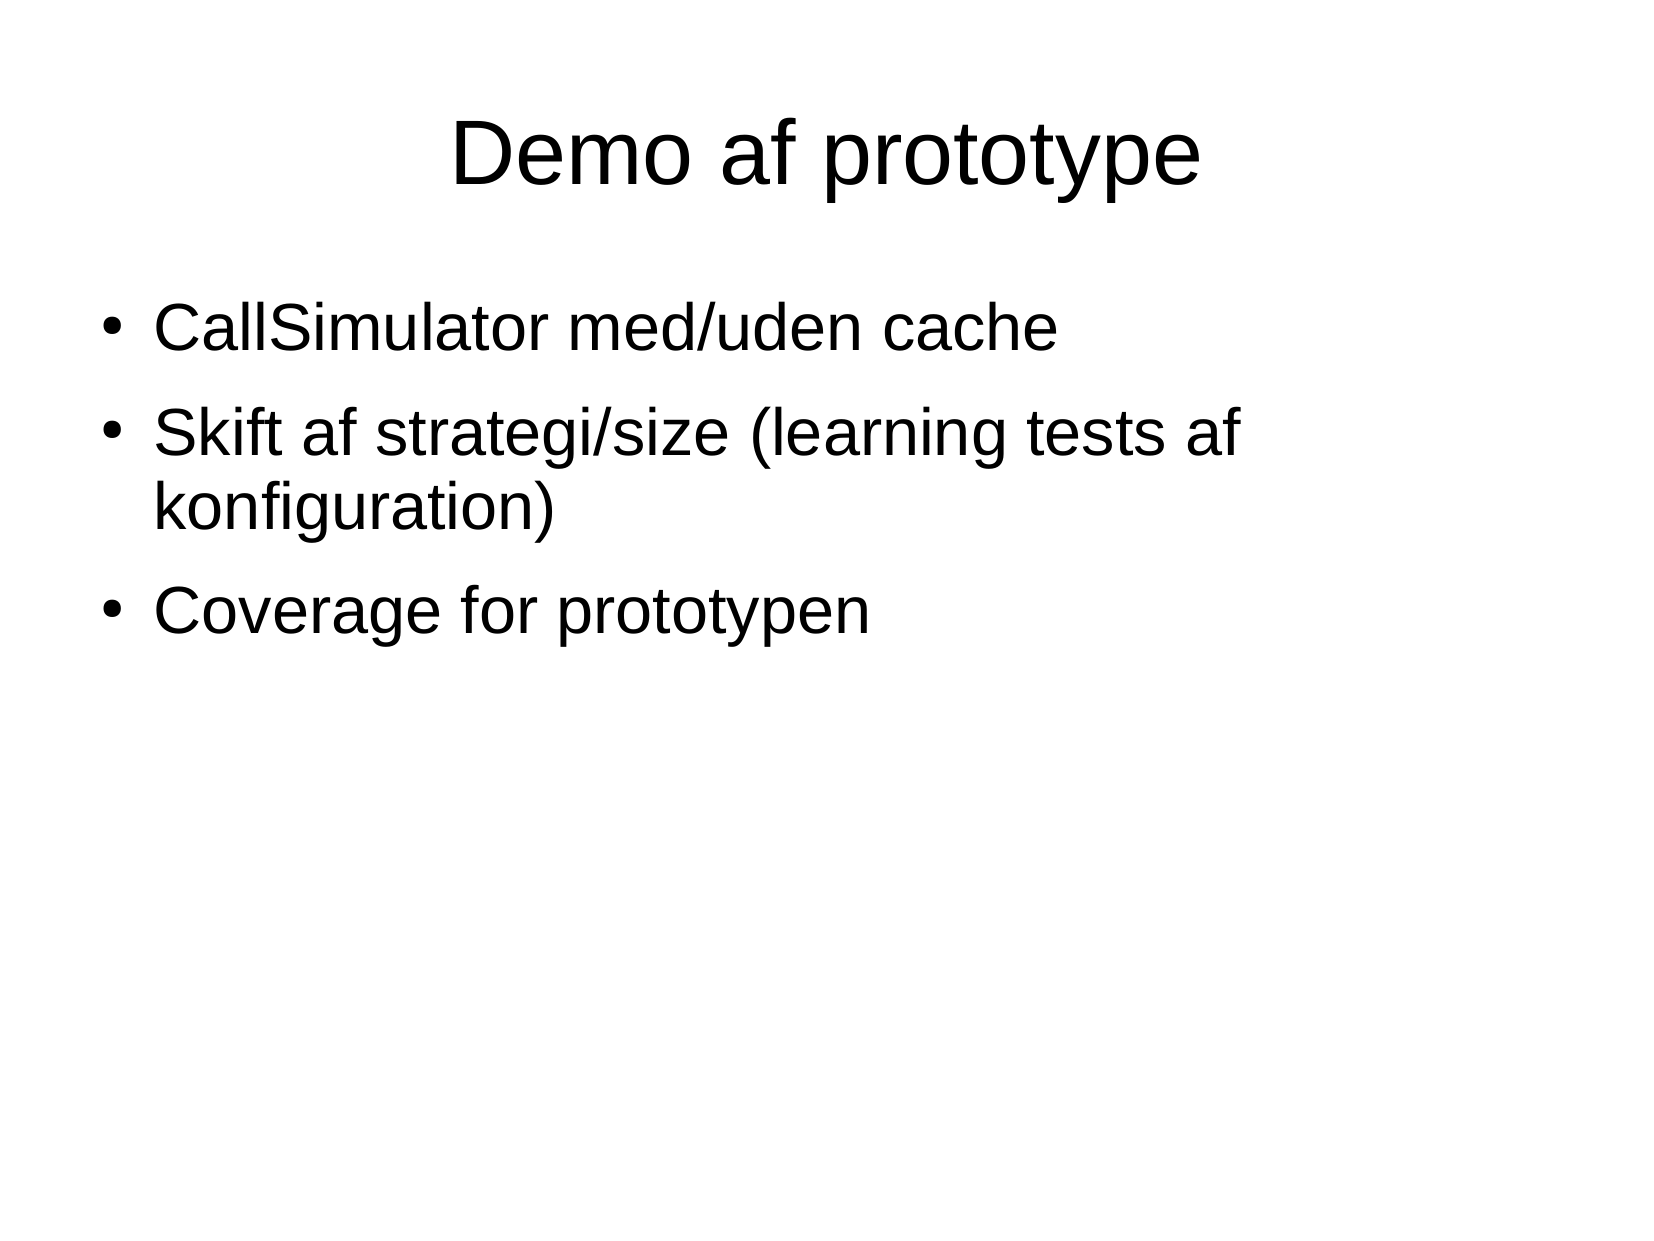

# Demo af prototype
CallSimulator med/uden cache
Skift af strategi/size (learning tests af konfiguration)
Coverage for prototypen